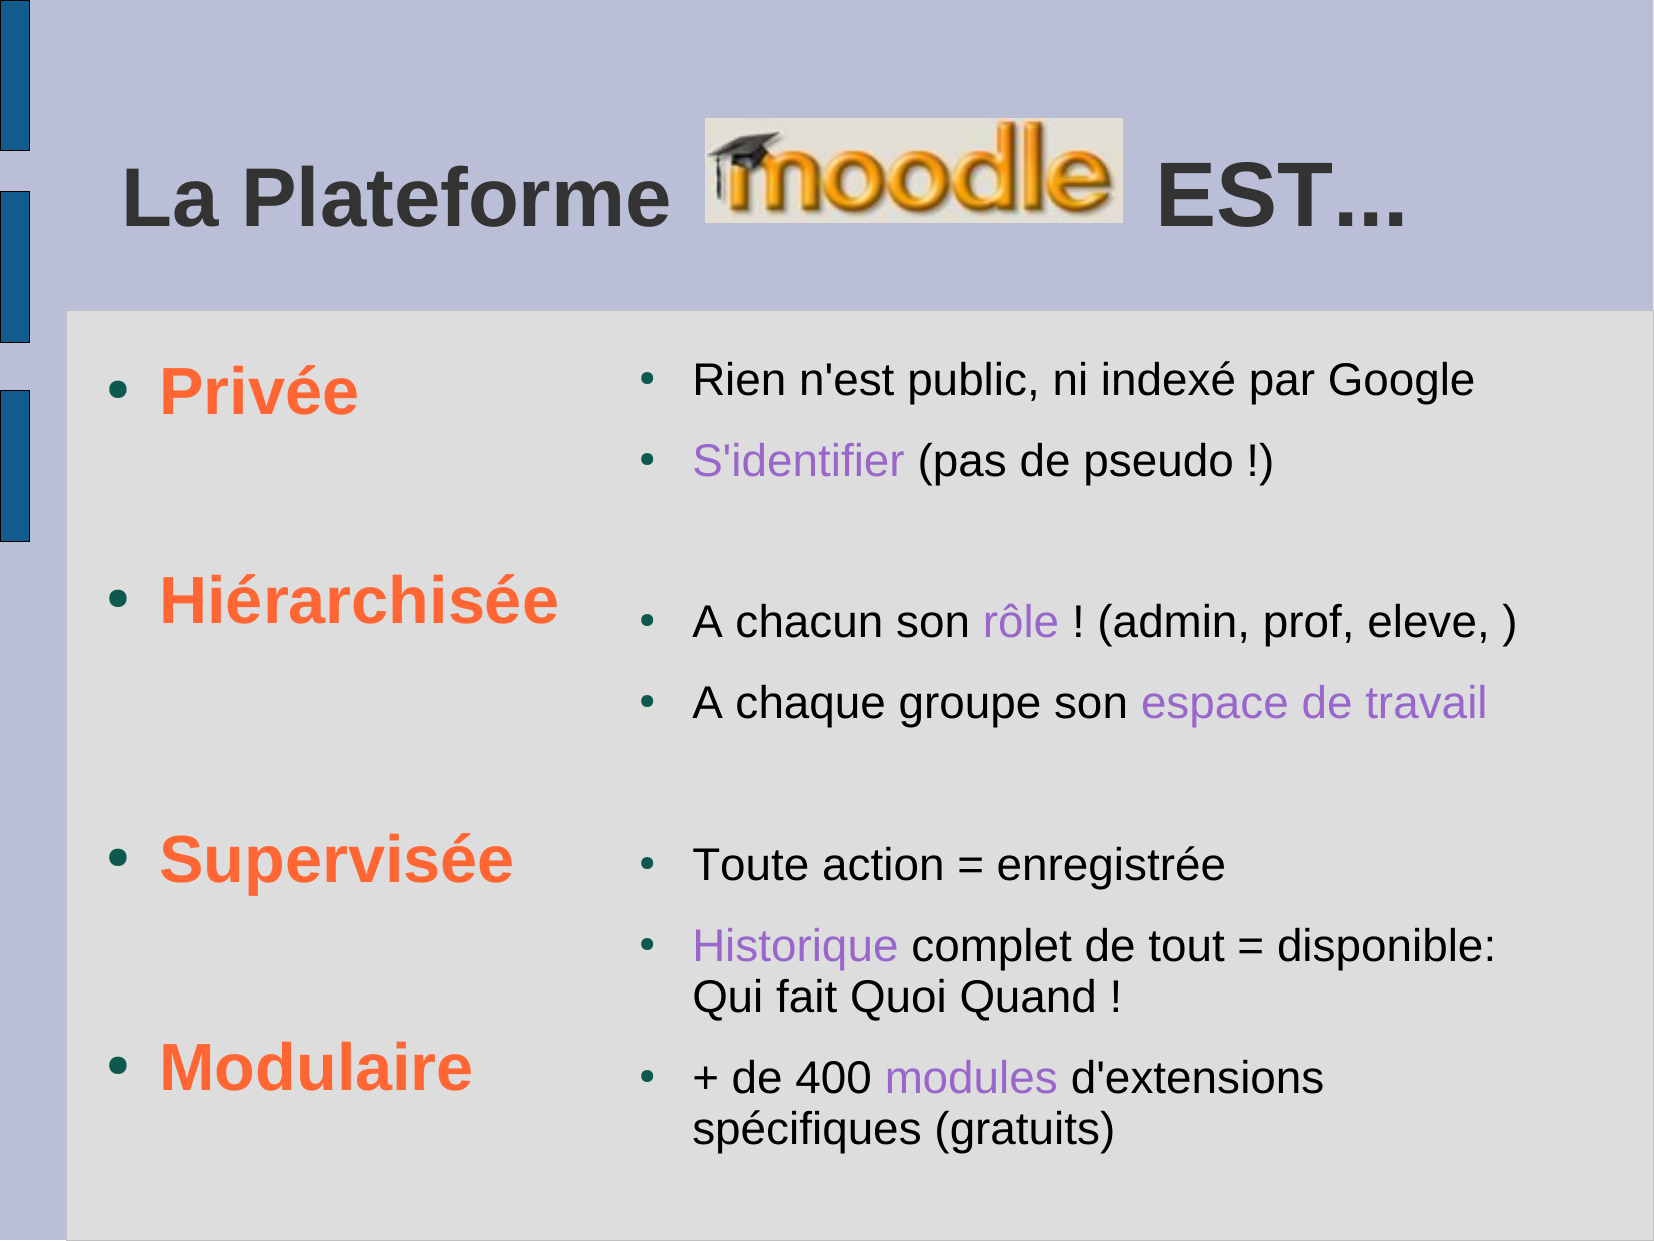

# La Plateforme							EST...
Rien n'est public, ni indexé par Google
S'identifier (pas de pseudo !)
A chacun son rôle ! (admin, prof, eleve, )
A chaque groupe son espace de travail
Toute action = enregistrée
Historique complet de tout = disponible: Qui fait Quoi Quand !
+ de 400 modules d'extensions spécifiques (gratuits)
Privée
Hiérarchisée
Supervisée
Modulaire